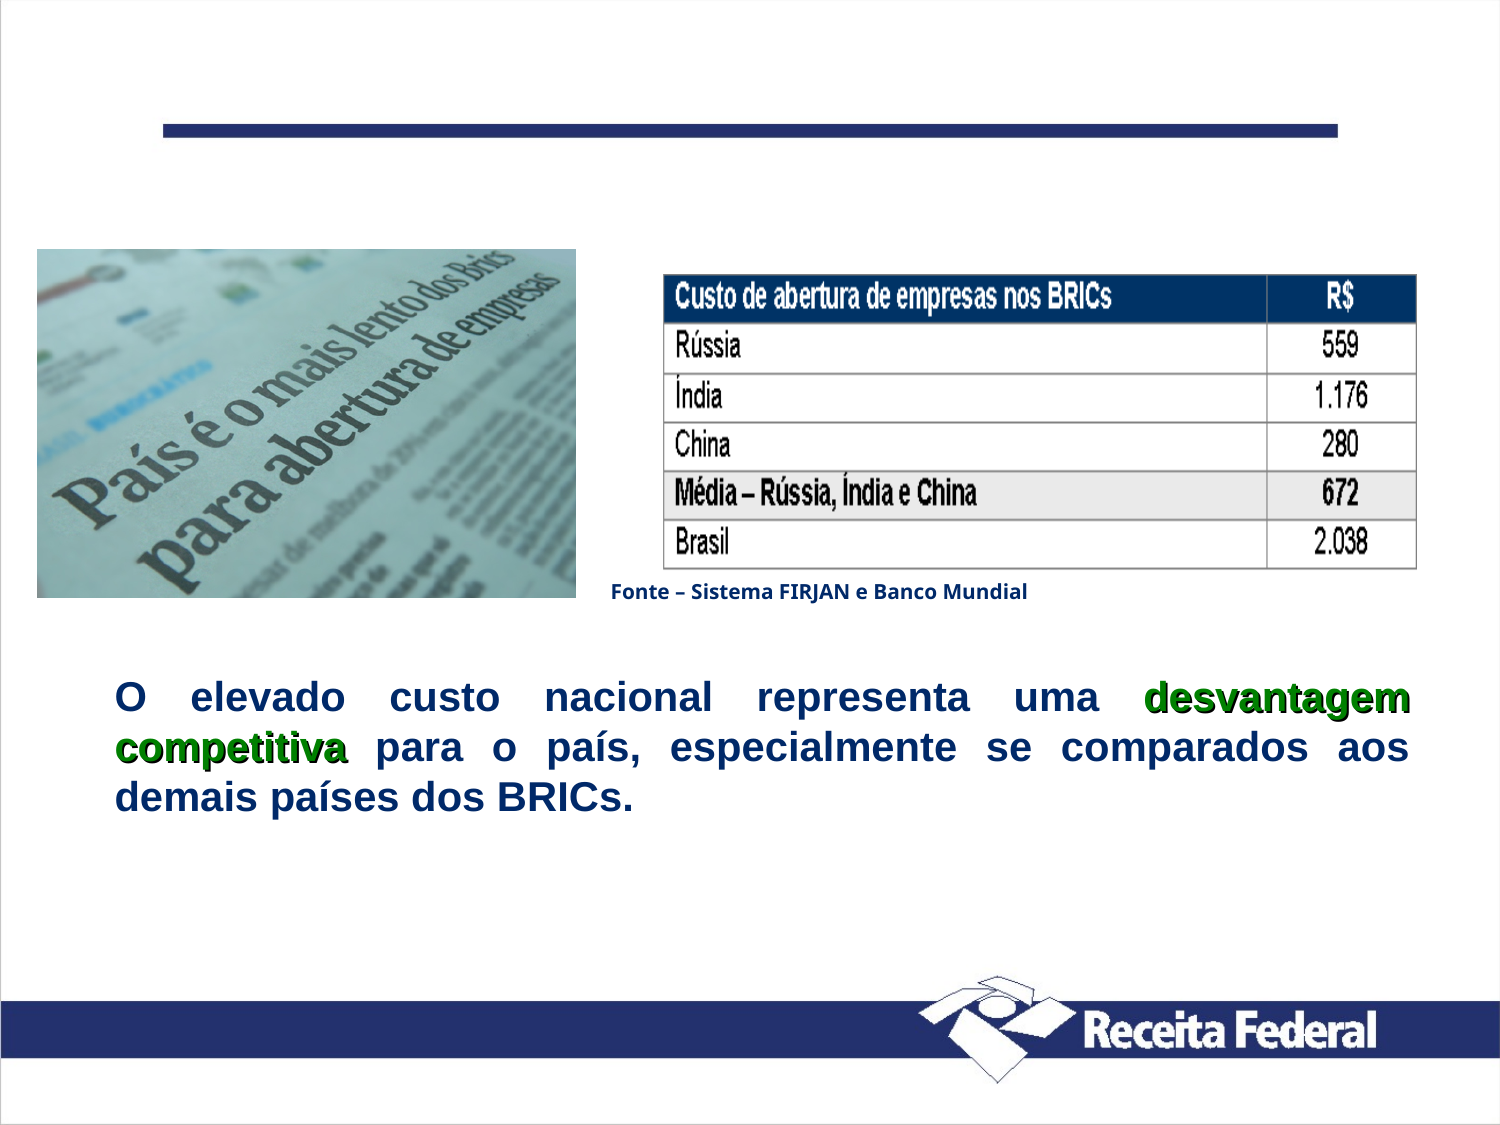

Fonte – Sistema FIRJAN e Banco Mundial
O elevado custo nacional representa uma desvantagem competitiva para o país, especialmente se comparados aos demais países dos BRICs.